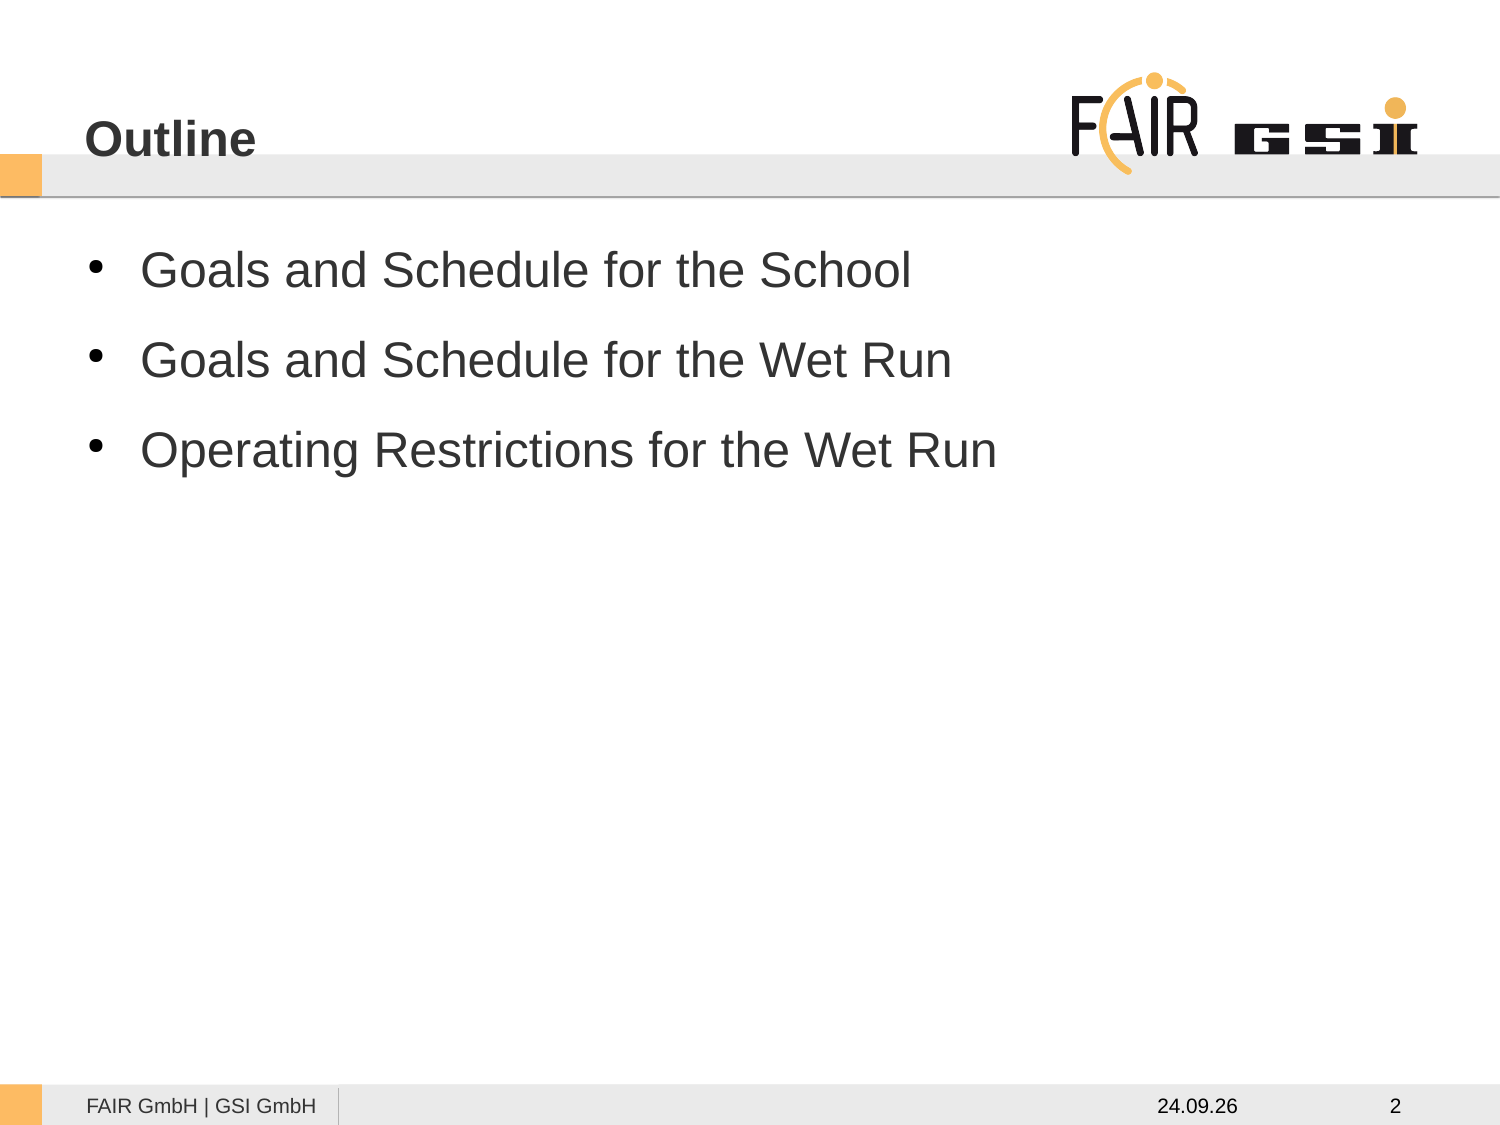

# Outline
Goals and Schedule for the School
Goals and Schedule for the Wet Run
Operating Restrictions for the Wet Run